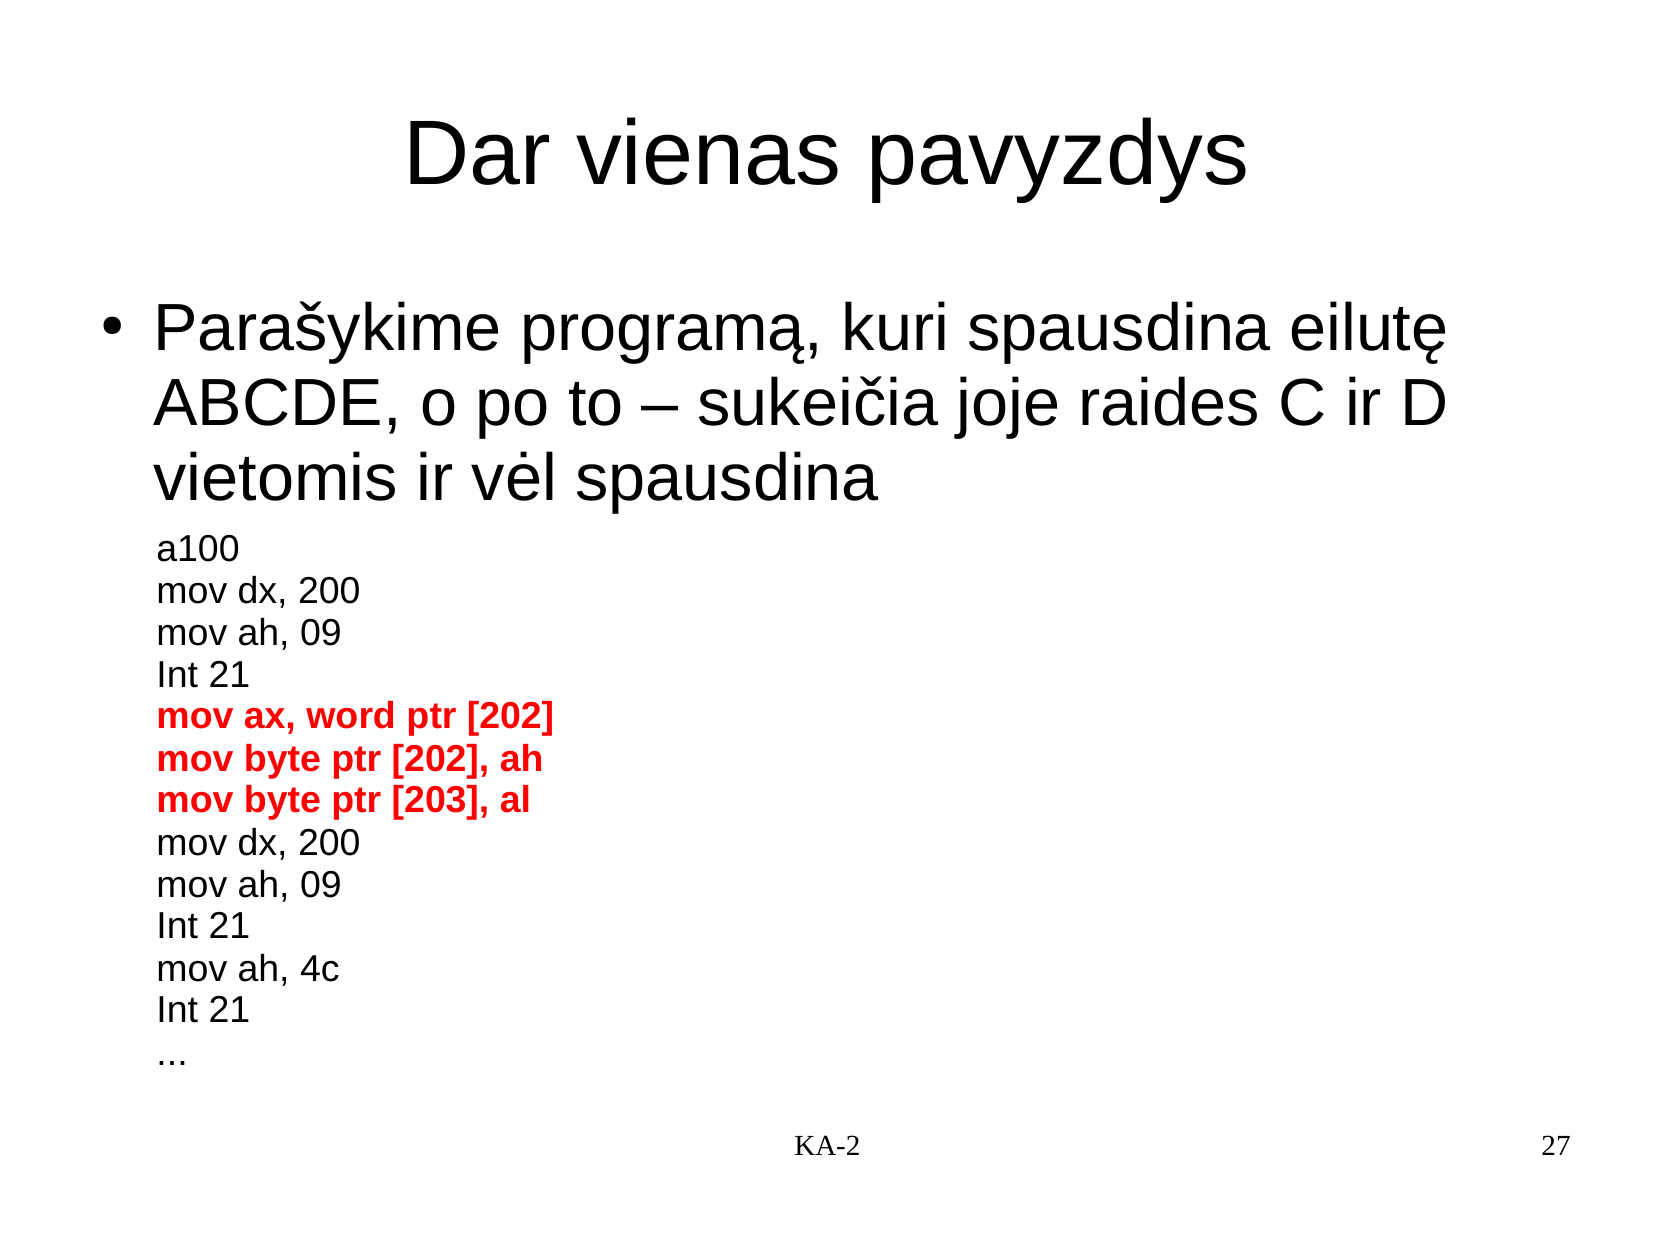

# Dar vienas pavyzdys
Parašykime programą, kuri spausdina eilutę ABCDE, o po to – sukeičia joje raides C ir D vietomis ir vėl spausdina
a100
mov dx, 200
mov ah, 09
Int 21
mov ax, word ptr [202]
mov byte ptr [202], ah
mov byte ptr [203], al
mov dx, 200
mov ah, 09
Int 21
mov ah, 4c
Int 21
...
KA-2
27